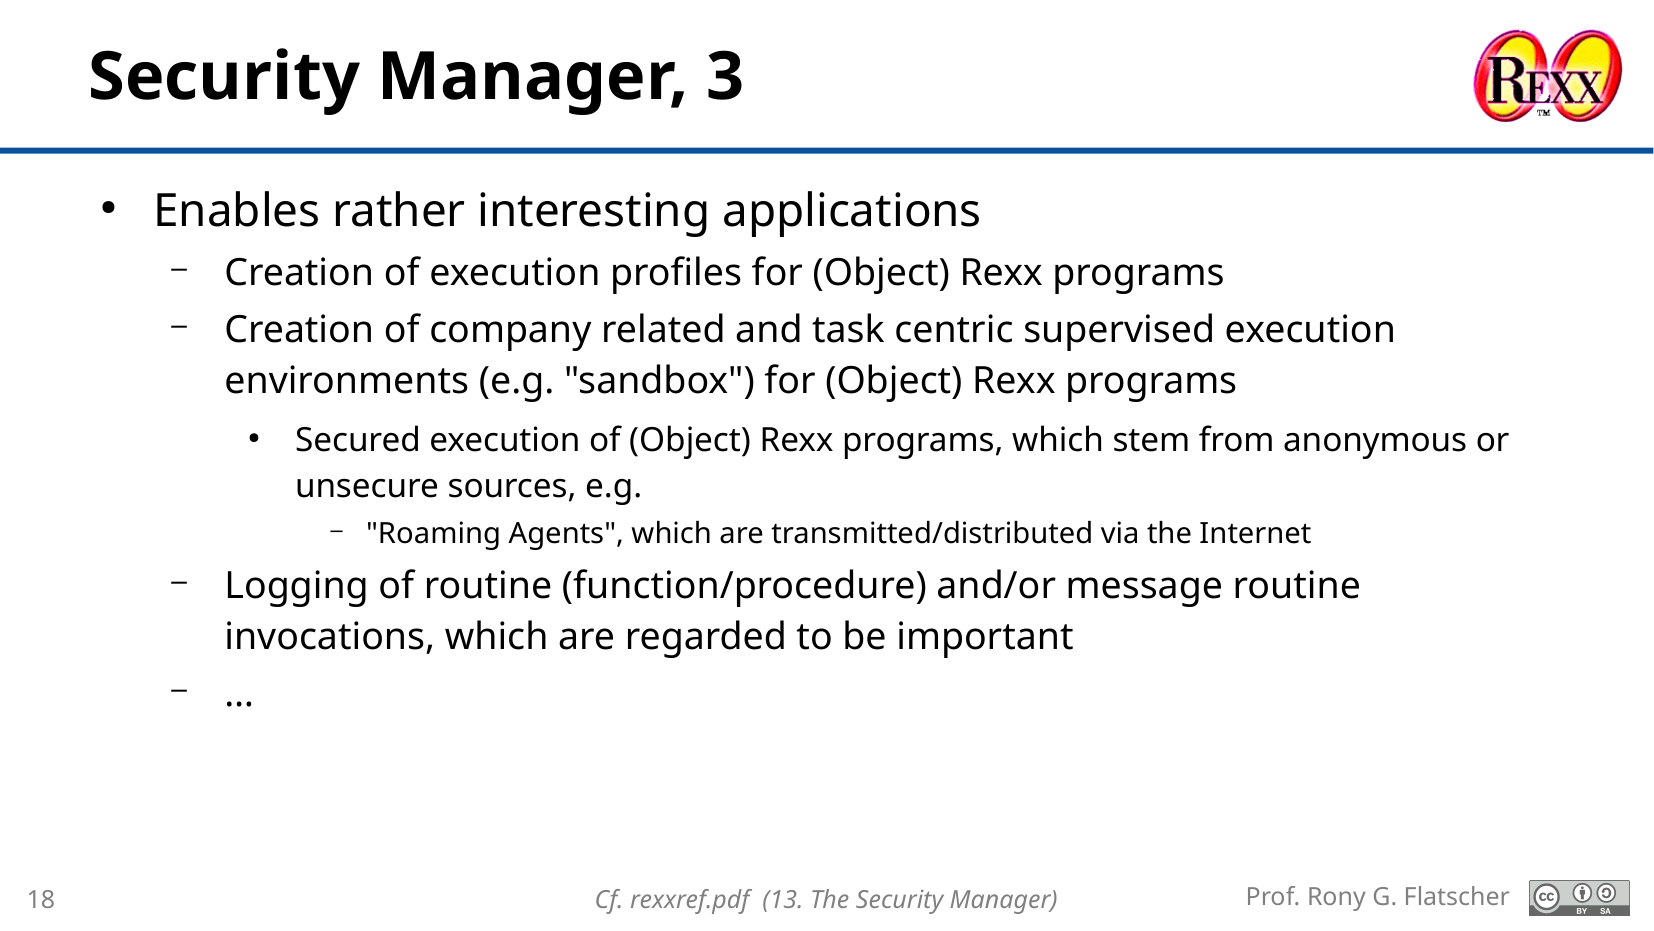

# Security Manager, 3
Enables rather interesting applications
Creation of execution profiles for (Object) Rexx programs
Creation of company related and task centric supervised execution environments (e.g. "sandbox") for (Object) Rexx programs
Secured execution of (Object) Rexx programs, which stem from anonymous or unsecure sources, e.g.
"Roaming Agents", which are transmitted/distributed via the Internet
Logging of routine (function/procedure) and/or message routine invocations, which are regarded to be important
…
Cf. rexxref.pdf (13. The Security Manager)